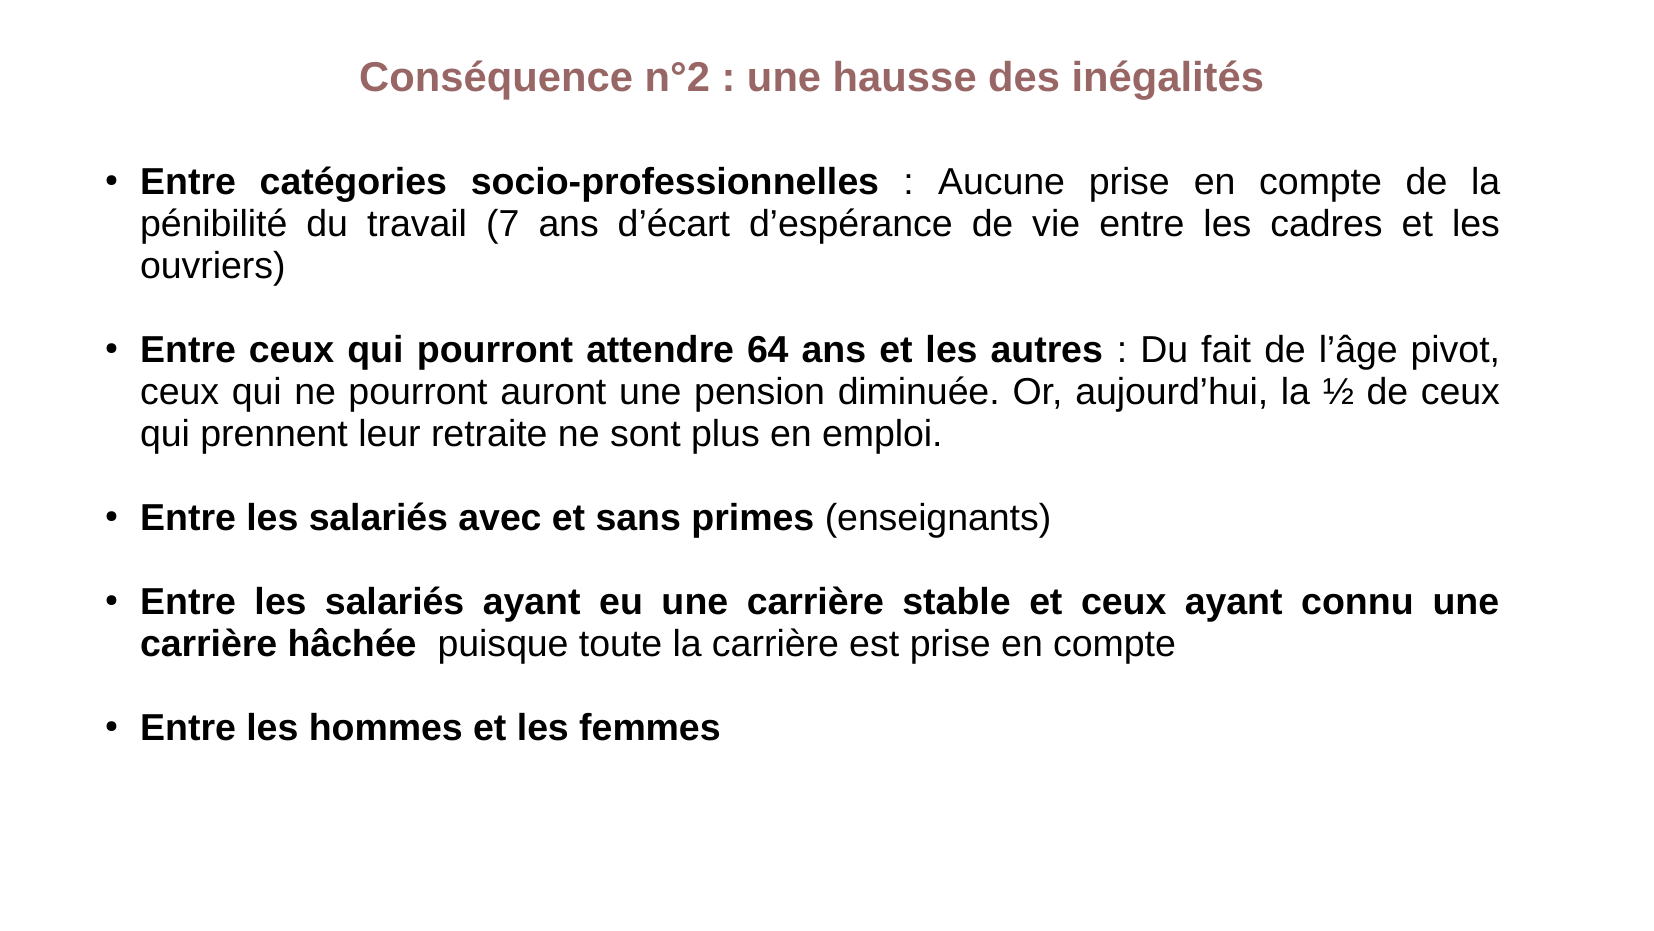

# Conséquence n°2 : une hausse des inégalités
Entre catégories socio-professionnelles : Aucune prise en compte de la pénibilité du travail (7 ans d’écart d’espérance de vie entre les cadres et les ouvriers)
Entre ceux qui pourront attendre 64 ans et les autres : Du fait de l’âge pivot, ceux qui ne pourront auront une pension diminuée. Or, aujourd’hui, la ½ de ceux qui prennent leur retraite ne sont plus en emploi.
Entre les salariés avec et sans primes (enseignants)
Entre les salariés ayant eu une carrière stable et ceux ayant connu une carrière hâchée puisque toute la carrière est prise en compte
Entre les hommes et les femmes